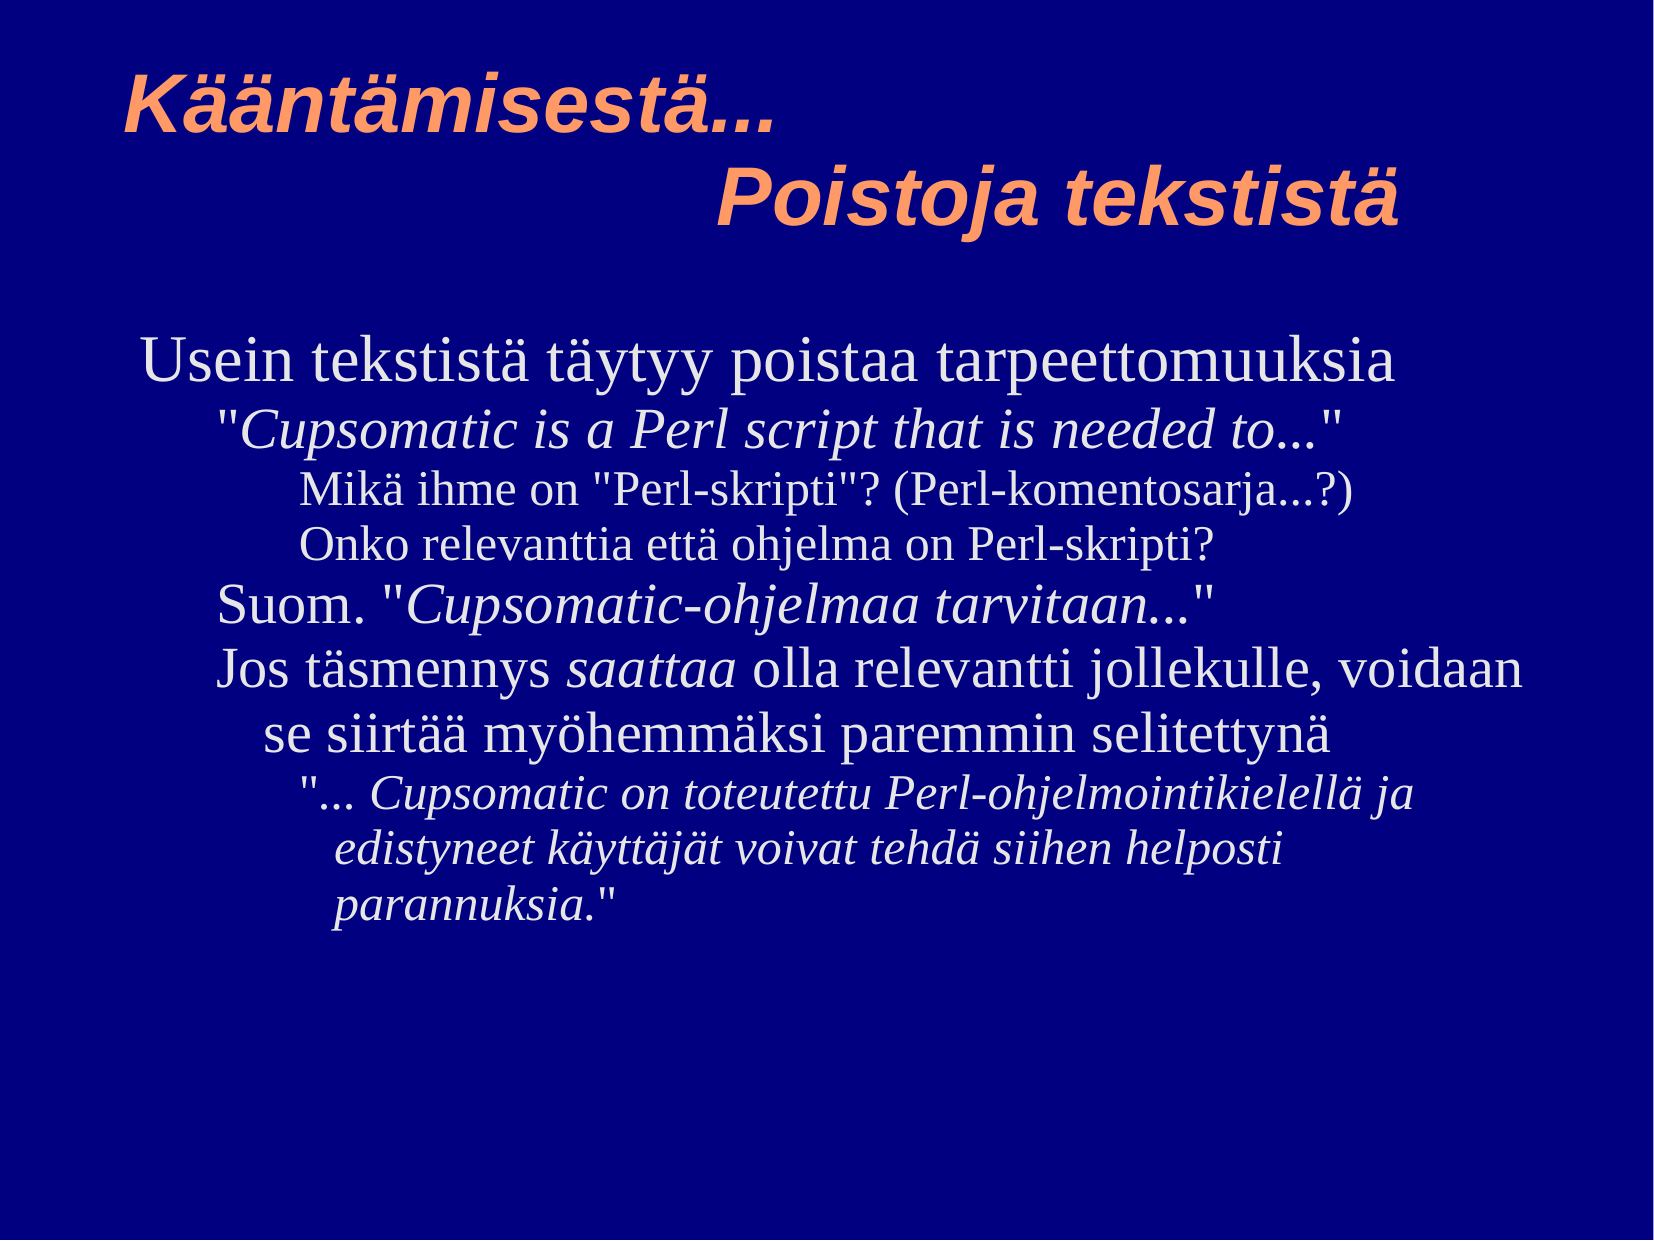

# Kääntämisestä... Poistoja tekstistä
Usein tekstistä täytyy poistaa tarpeettomuuksia
"Cupsomatic is a Perl script that is needed to..."
Mikä ihme on "Perl-skripti"? (Perl-komentosarja...?)
Onko relevanttia että ohjelma on Perl-skripti?
Suom. "Cupsomatic-ohjelmaa tarvitaan..."
Jos täsmennys saattaa olla relevantti jollekulle, voidaan se siirtää myöhemmäksi paremmin selitettynä
"... Cupsomatic on toteutettu Perl-ohjelmointikielellä ja edistyneet käyttäjät voivat tehdä siihen helposti parannuksia."